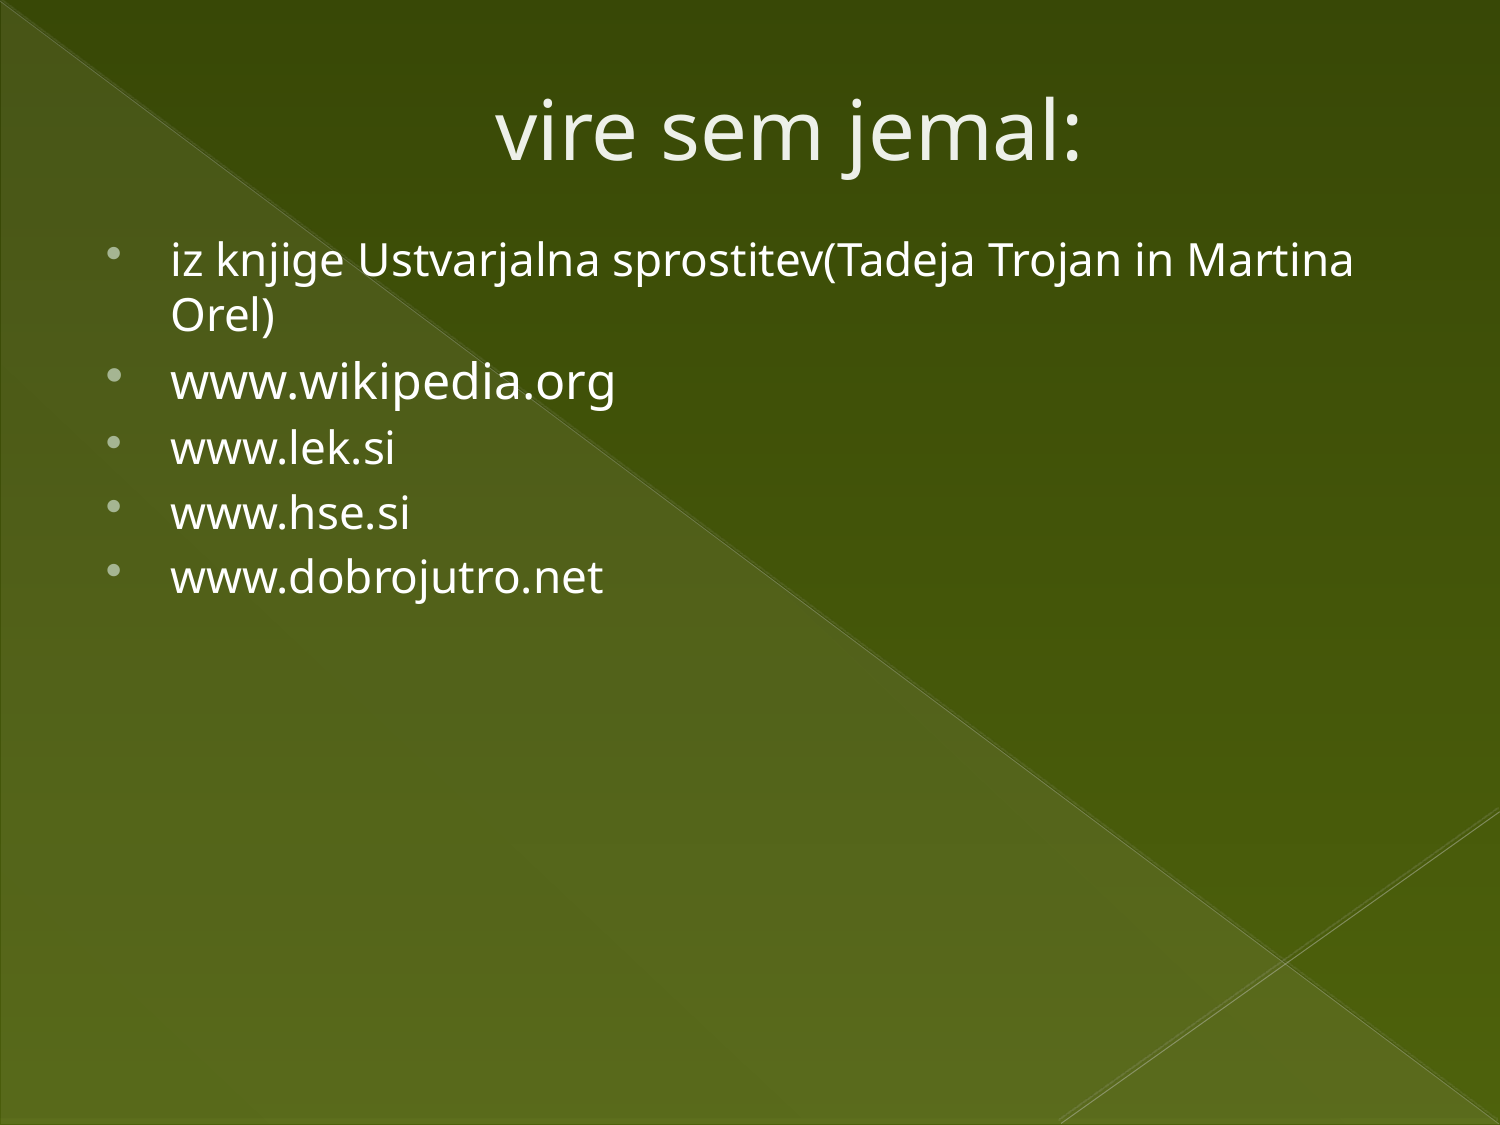

# vire sem jemal:
iz knjige Ustvarjalna sprostitev(Tadeja Trojan in Martina Orel)
www.wikipedia.org
www.lek.si
www.hse.si
www.dobrojutro.net